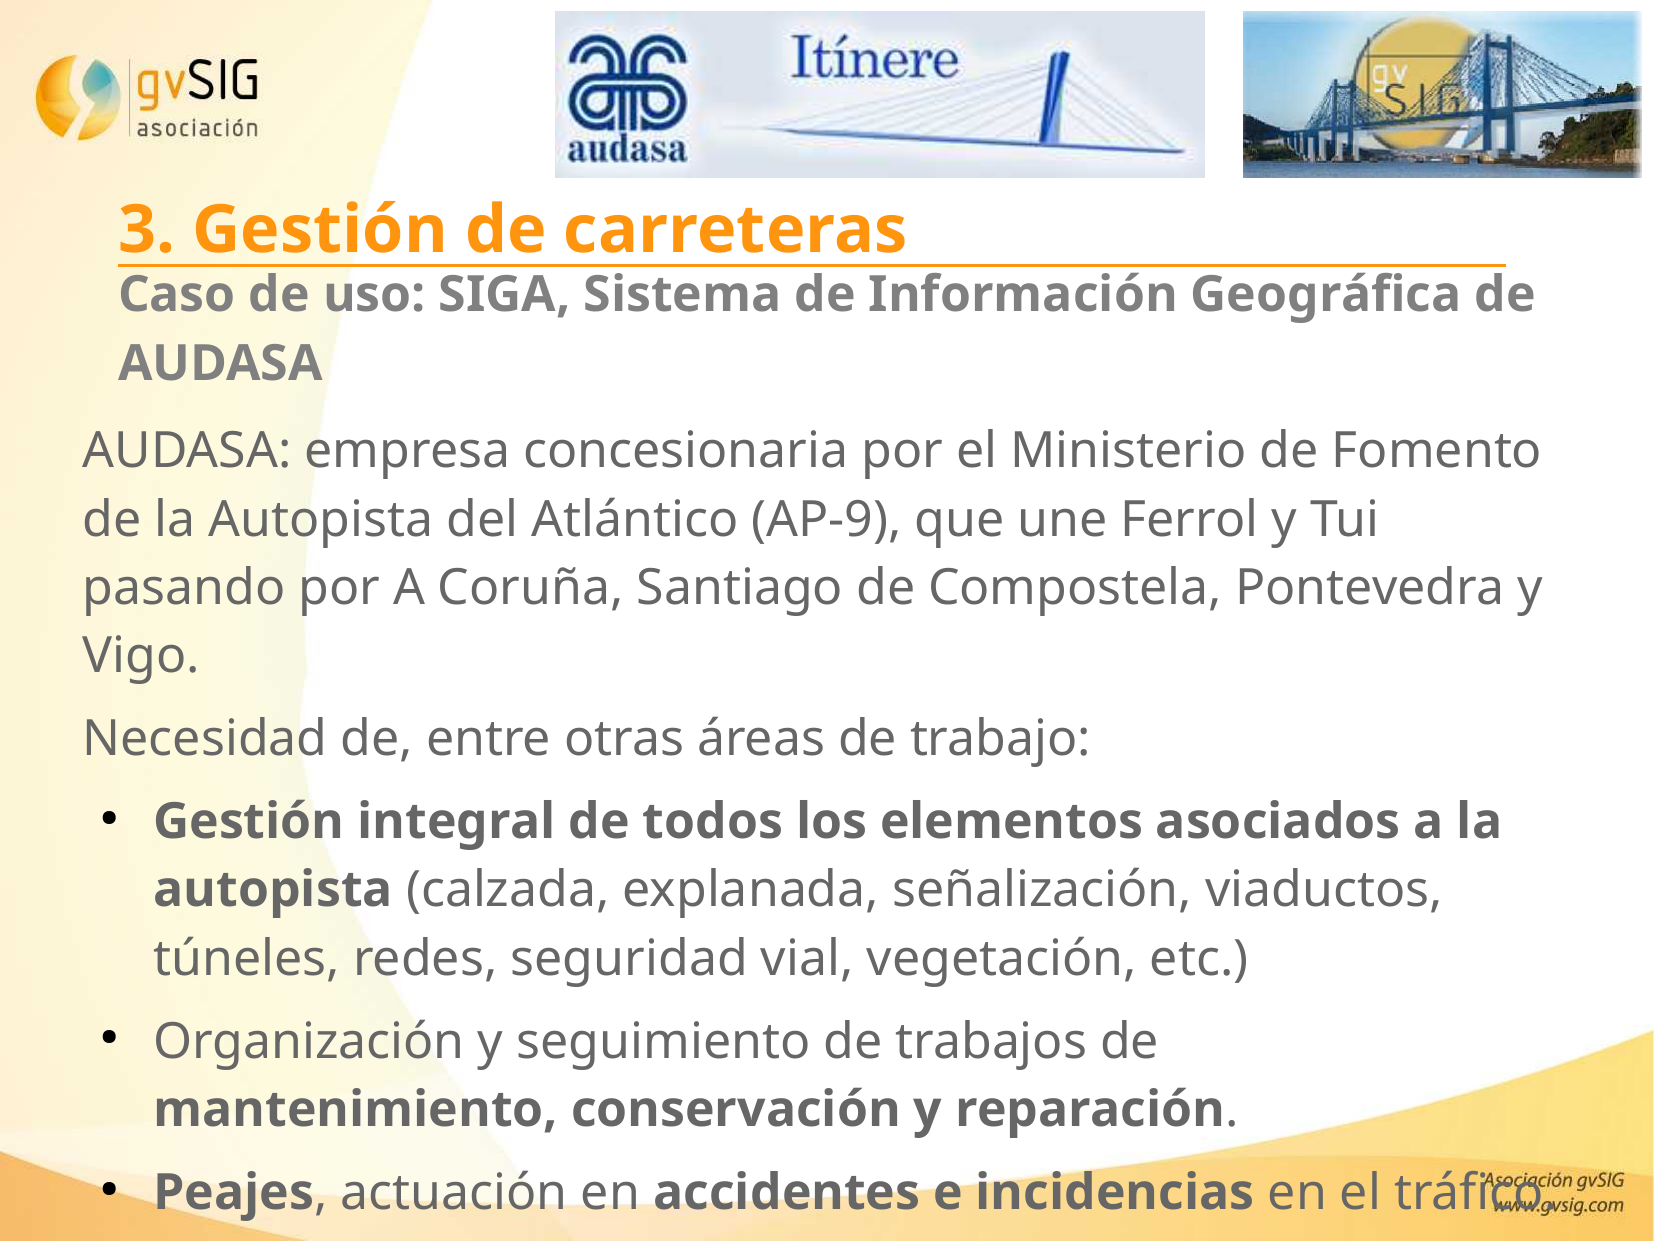

# 3. Gestión de carreteras
Caso de uso: SIGA, Sistema de Información Geográfica de AUDASA
AUDASA: empresa concesionaria por el Ministerio de Fomento de la Autopista del Atlántico (AP-9), que une Ferrol y Tui pasando por A Coruña, Santiago de Compostela, Pontevedra y Vigo.
Necesidad de, entre otras áreas de trabajo:
Gestión integral de todos los elementos asociados a la autopista (calzada, explanada, señalización, viaductos, túneles, redes, seguridad vial, vegetación, etc.)
Organización y seguimiento de trabajos de mantenimiento, conservación y reparación.
Peajes, actuación en accidentes e incidencias en el tráfico.
Policía de márgenes y gestión de expropiaciones.